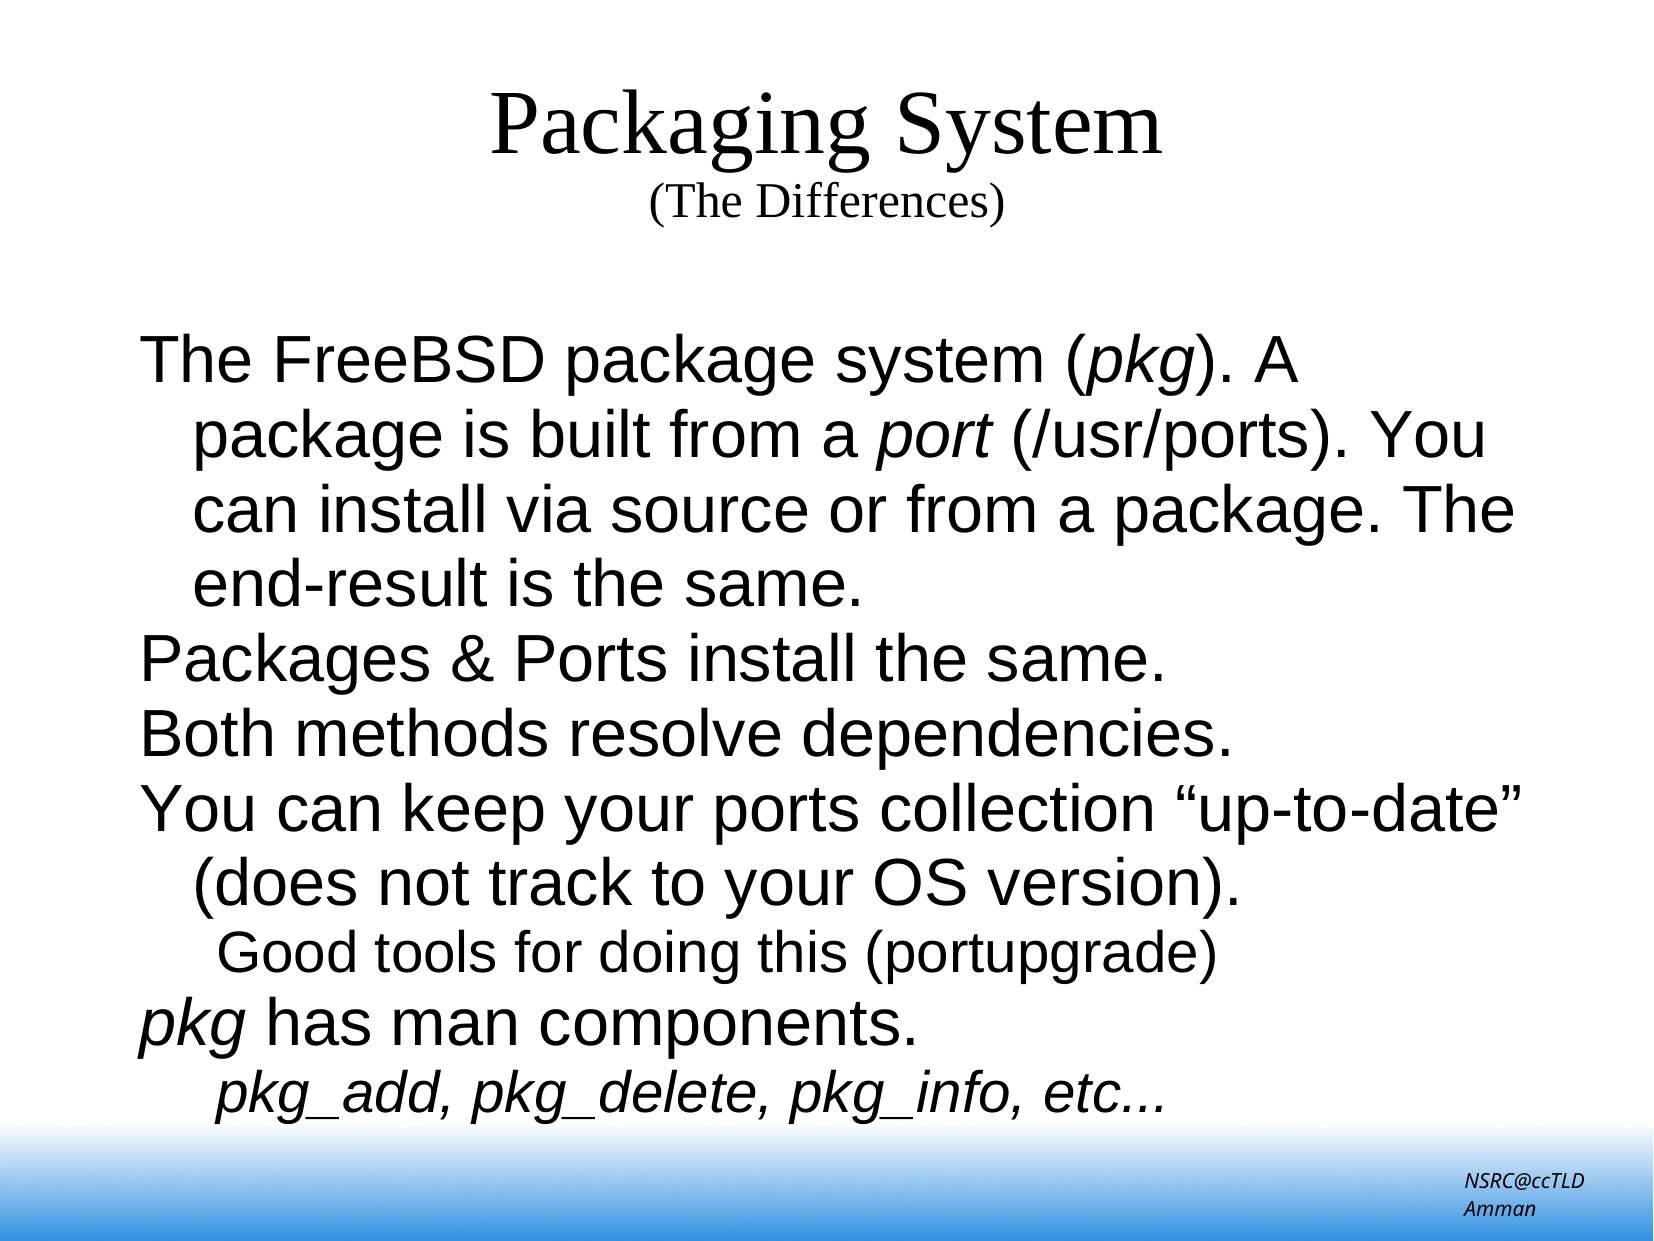

# Packaging System (The Differences)
The FreeBSD package system (pkg). A package is built from a port (/usr/ports). You can install via source or from a package. The end-result is the same.
Packages & Ports install the same.
Both methods resolve dependencies.
You can keep your ports collection “up-to-date” (does not track to your OS version).
Good tools for doing this (portupgrade)
pkg has man components.
pkg_add, pkg_delete, pkg_info, etc...